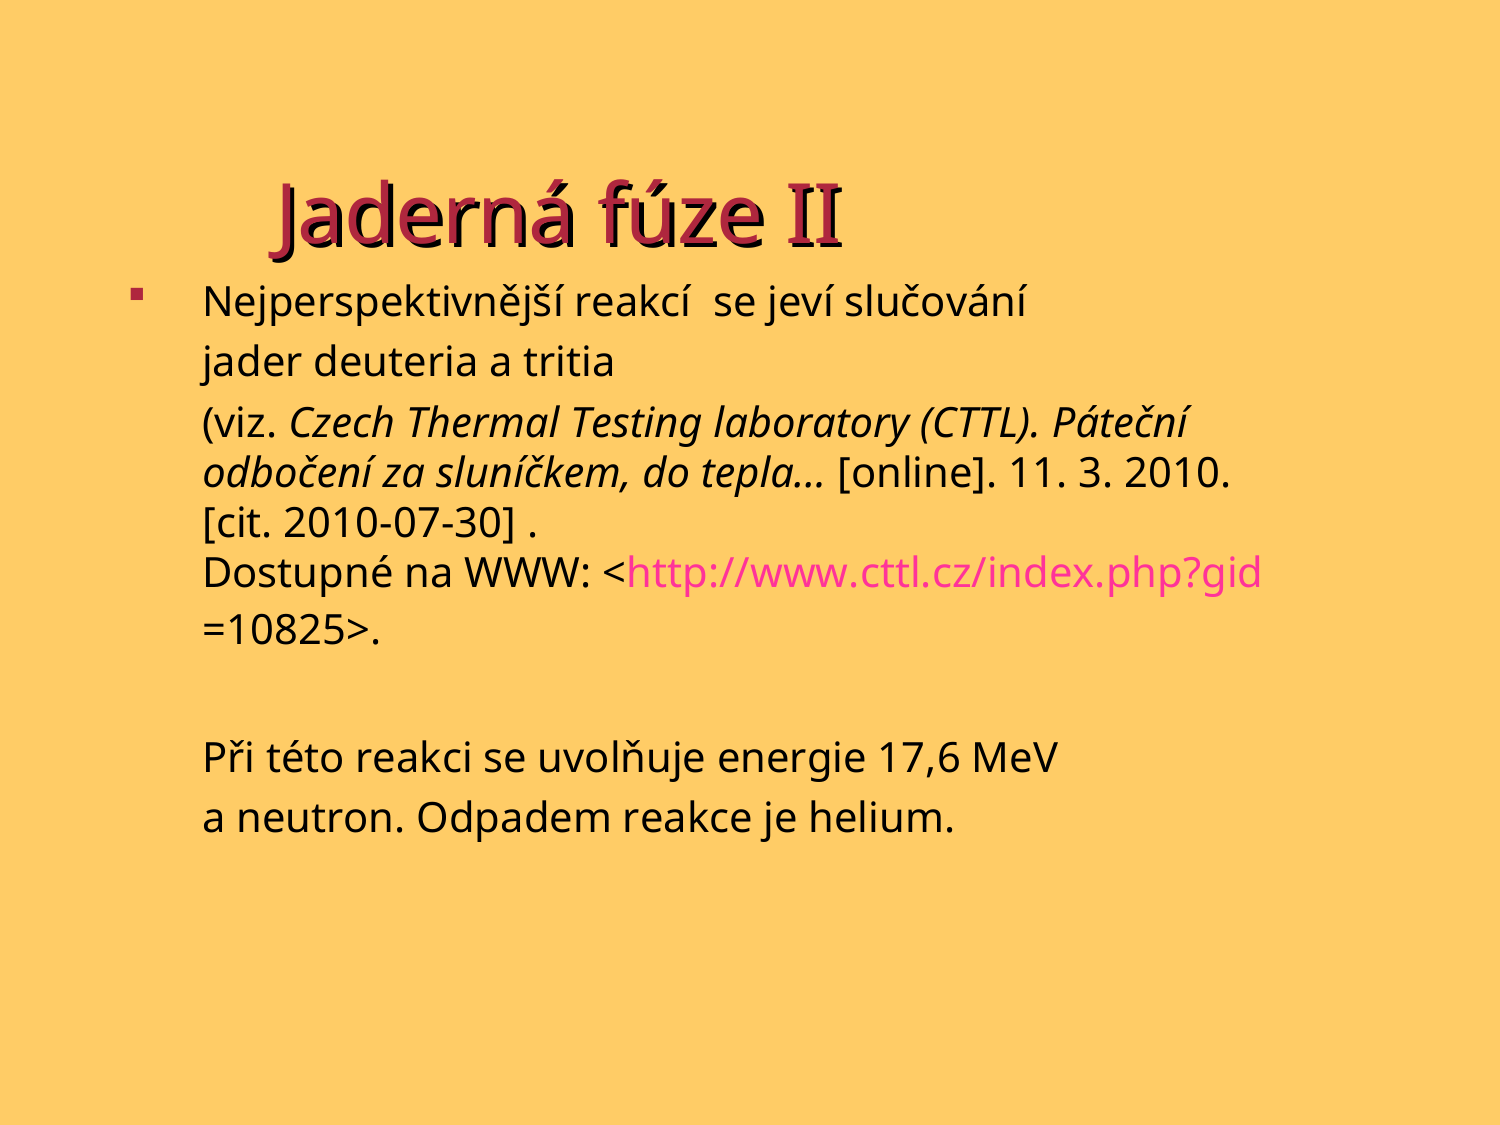

# Jaderná fúze II
Nejperspektivnější reakcí se jeví slučování
	jader deuteria a tritia
	(viz. Czech Thermal Testing laboratory (CTTL). Páteční odbočení za sluníčkem, do tepla... [online]. 11. 3. 2010. [cit. 2010-07-30] .
Dostupné na WWW: <http://www.cttl.cz/index.php?gid=10825>.
	Při této reakci se uvolňuje energie 17,6 MeV
	a neutron. Odpadem reakce je helium.